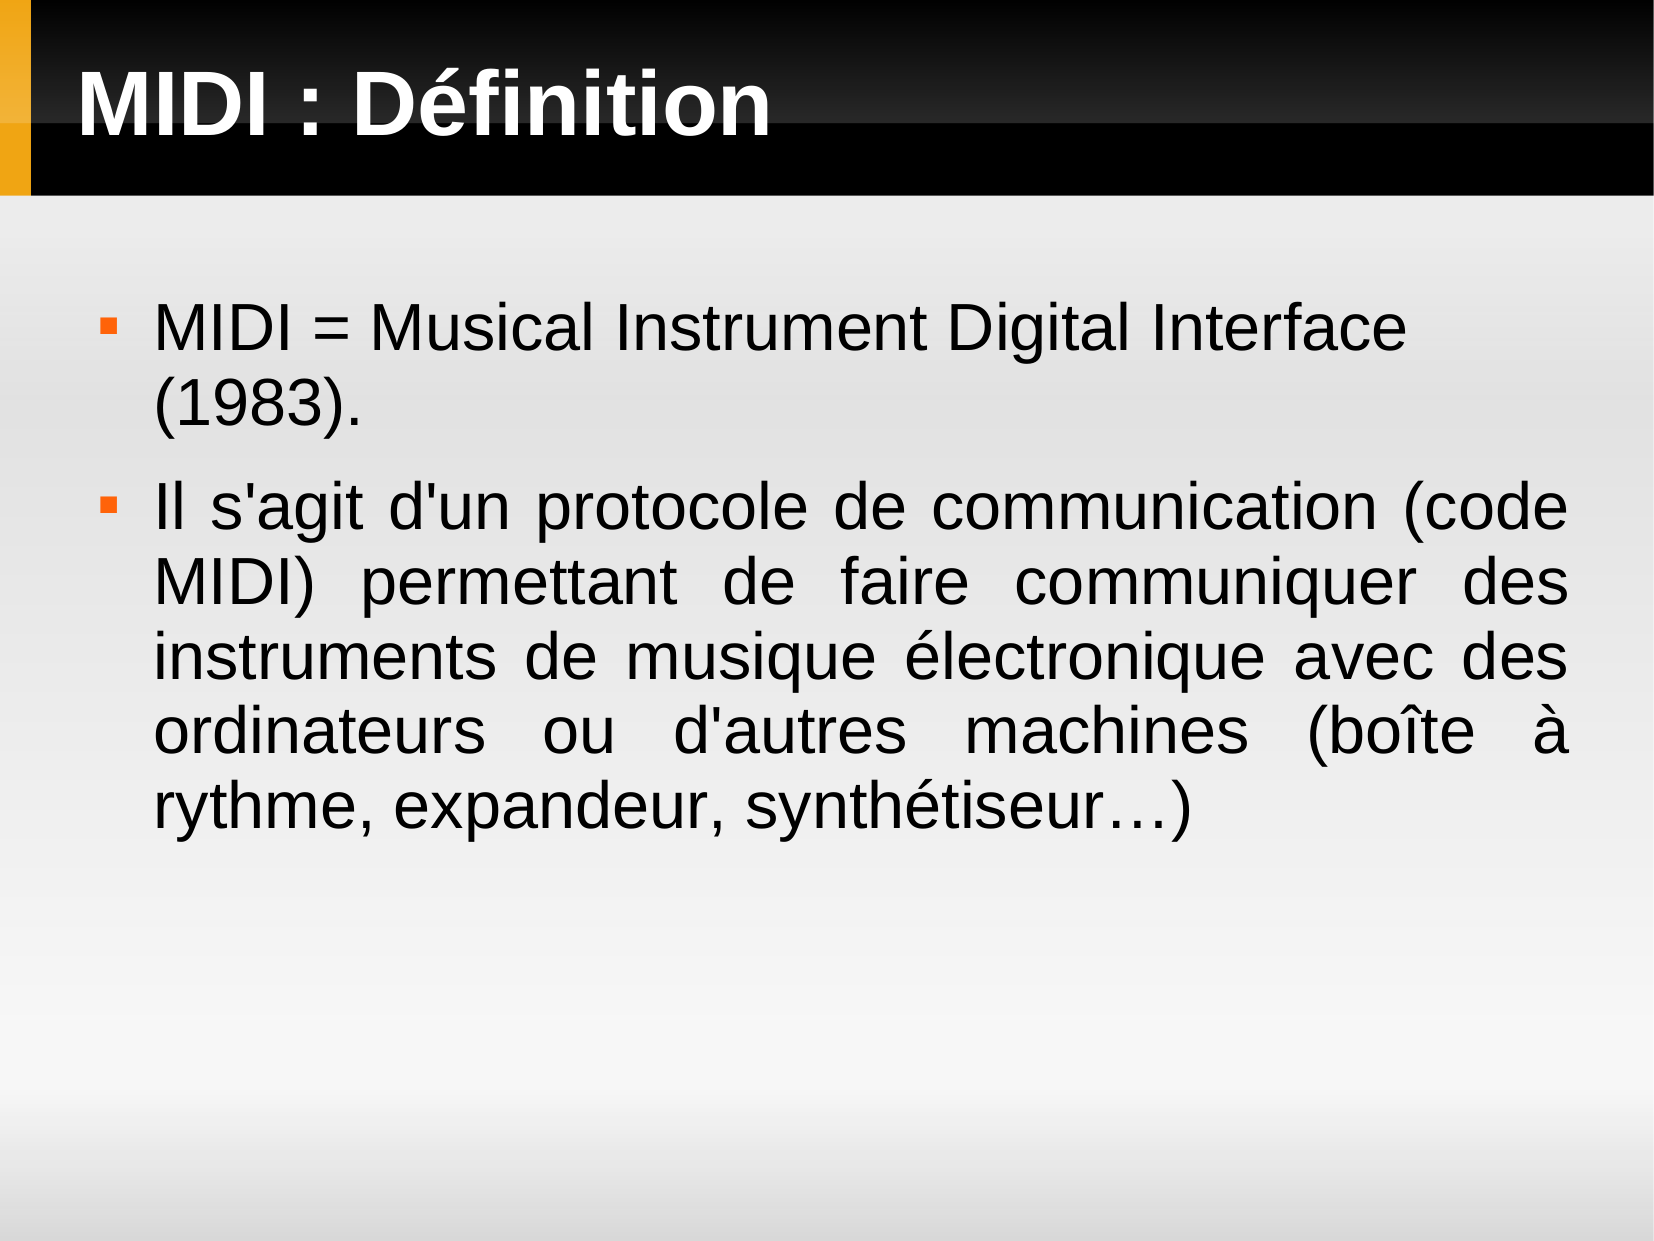

# MIDI : Définition
MIDI = Musical Instrument Digital Interface (1983).
Il s'agit d'un protocole de communication (code MIDI) permettant de faire communiquer des instruments de musique électronique avec des ordinateurs ou d'autres machines (boîte à rythme, expandeur, synthétiseur…)